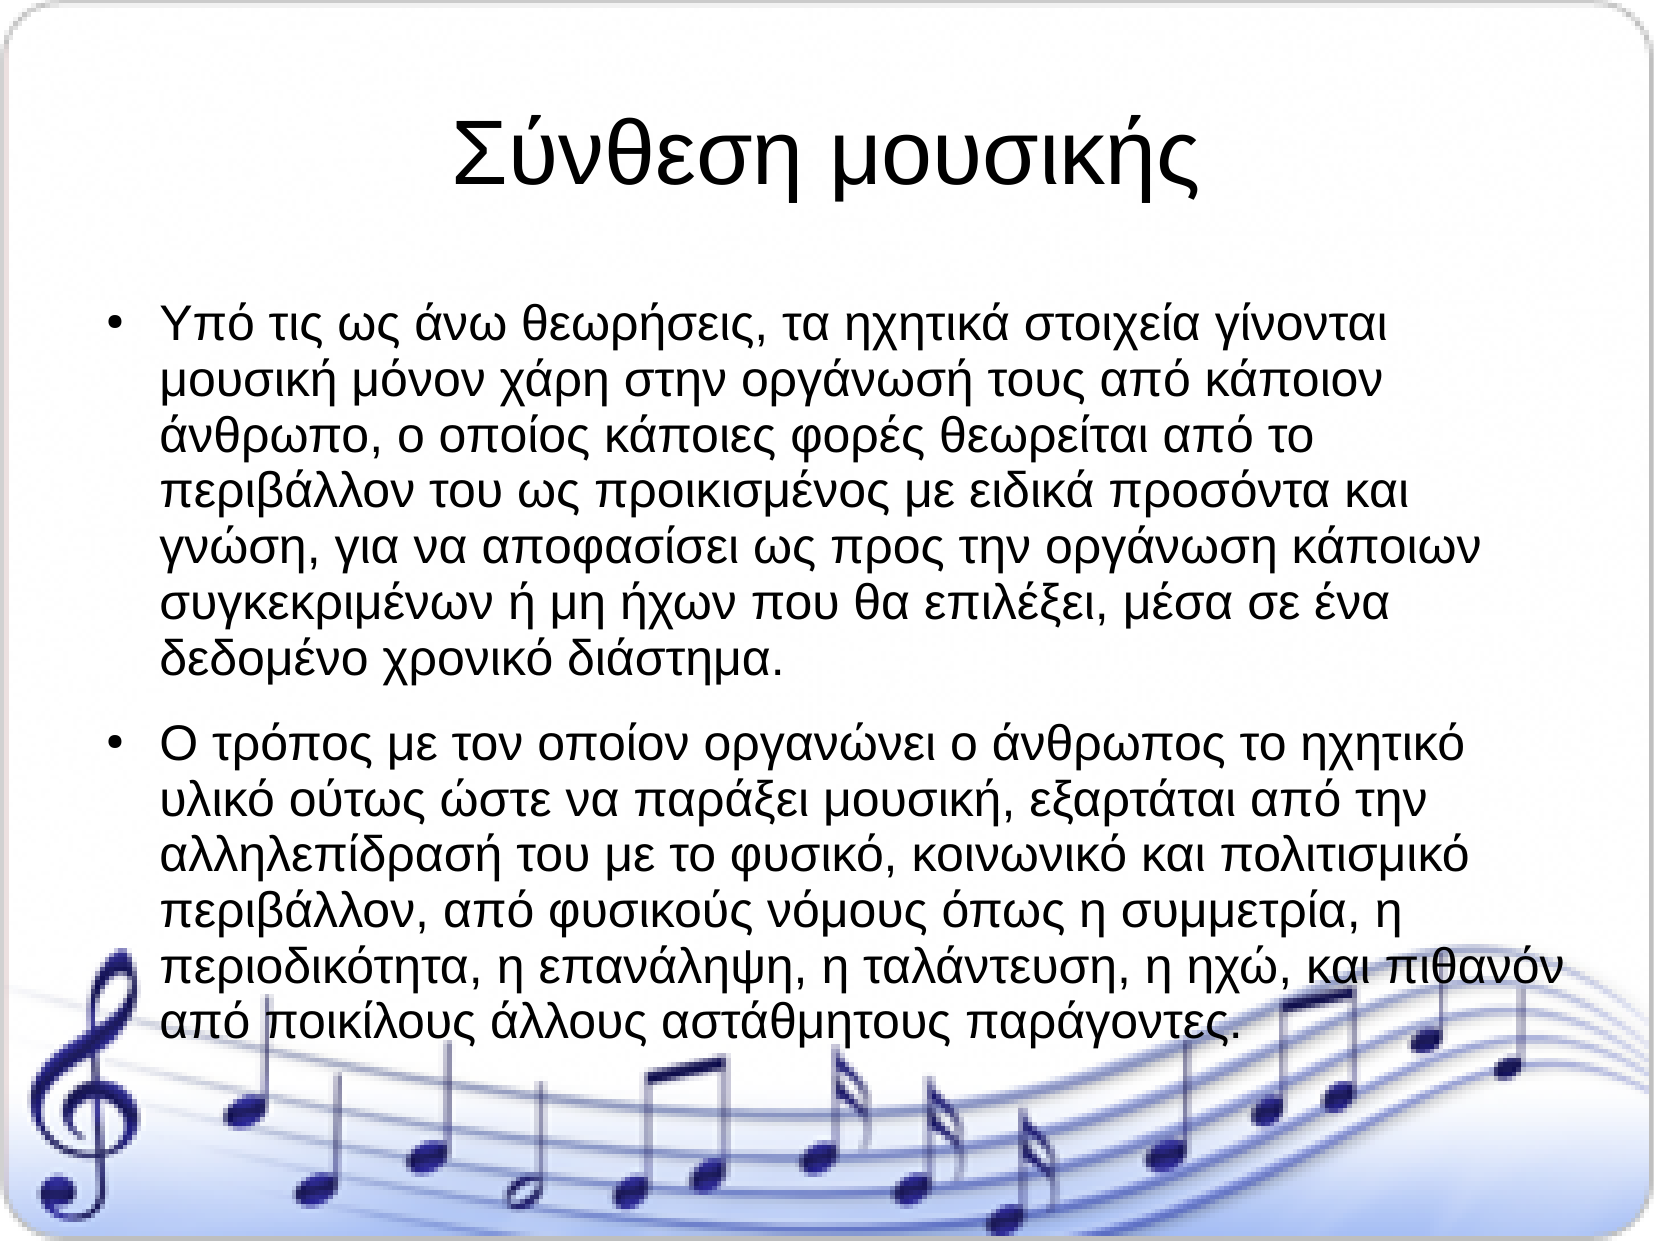

# Σύνθεση μουσικής
Υπό τις ως άνω θεωρήσεις, τα ηχητικά στοιχεία γίνονται μουσική μόνον χάρη στην οργάνωσή τους από κάποιον άνθρωπο, ο οποίος κάποιες φορές θεωρείται από το περιβάλλον του ως προικισμένος με ειδικά προσόντα και γνώση, για να αποφασίσει ως προς την οργάνωση κάποιων συγκεκριμένων ή μη ήχων που θα επιλέξει, μέσα σε ένα δεδομένο χρονικό διάστημα.
Ο τρόπος με τον οποίον οργανώνει ο άνθρωπος το ηχητικό υλικό ούτως ώστε να παράξει μουσική, εξαρτάται από την αλληλεπίδρασή του με το φυσικό, κοινωνικό και πολιτισμικό περιβάλλον, από φυσικούς νόμους όπως η συμμετρία, η περιοδικότητα, η επανάληψη, η ταλάντευση, η ηχώ, και πιθανόν από ποικίλους άλλους αστάθμητους παράγοντες.